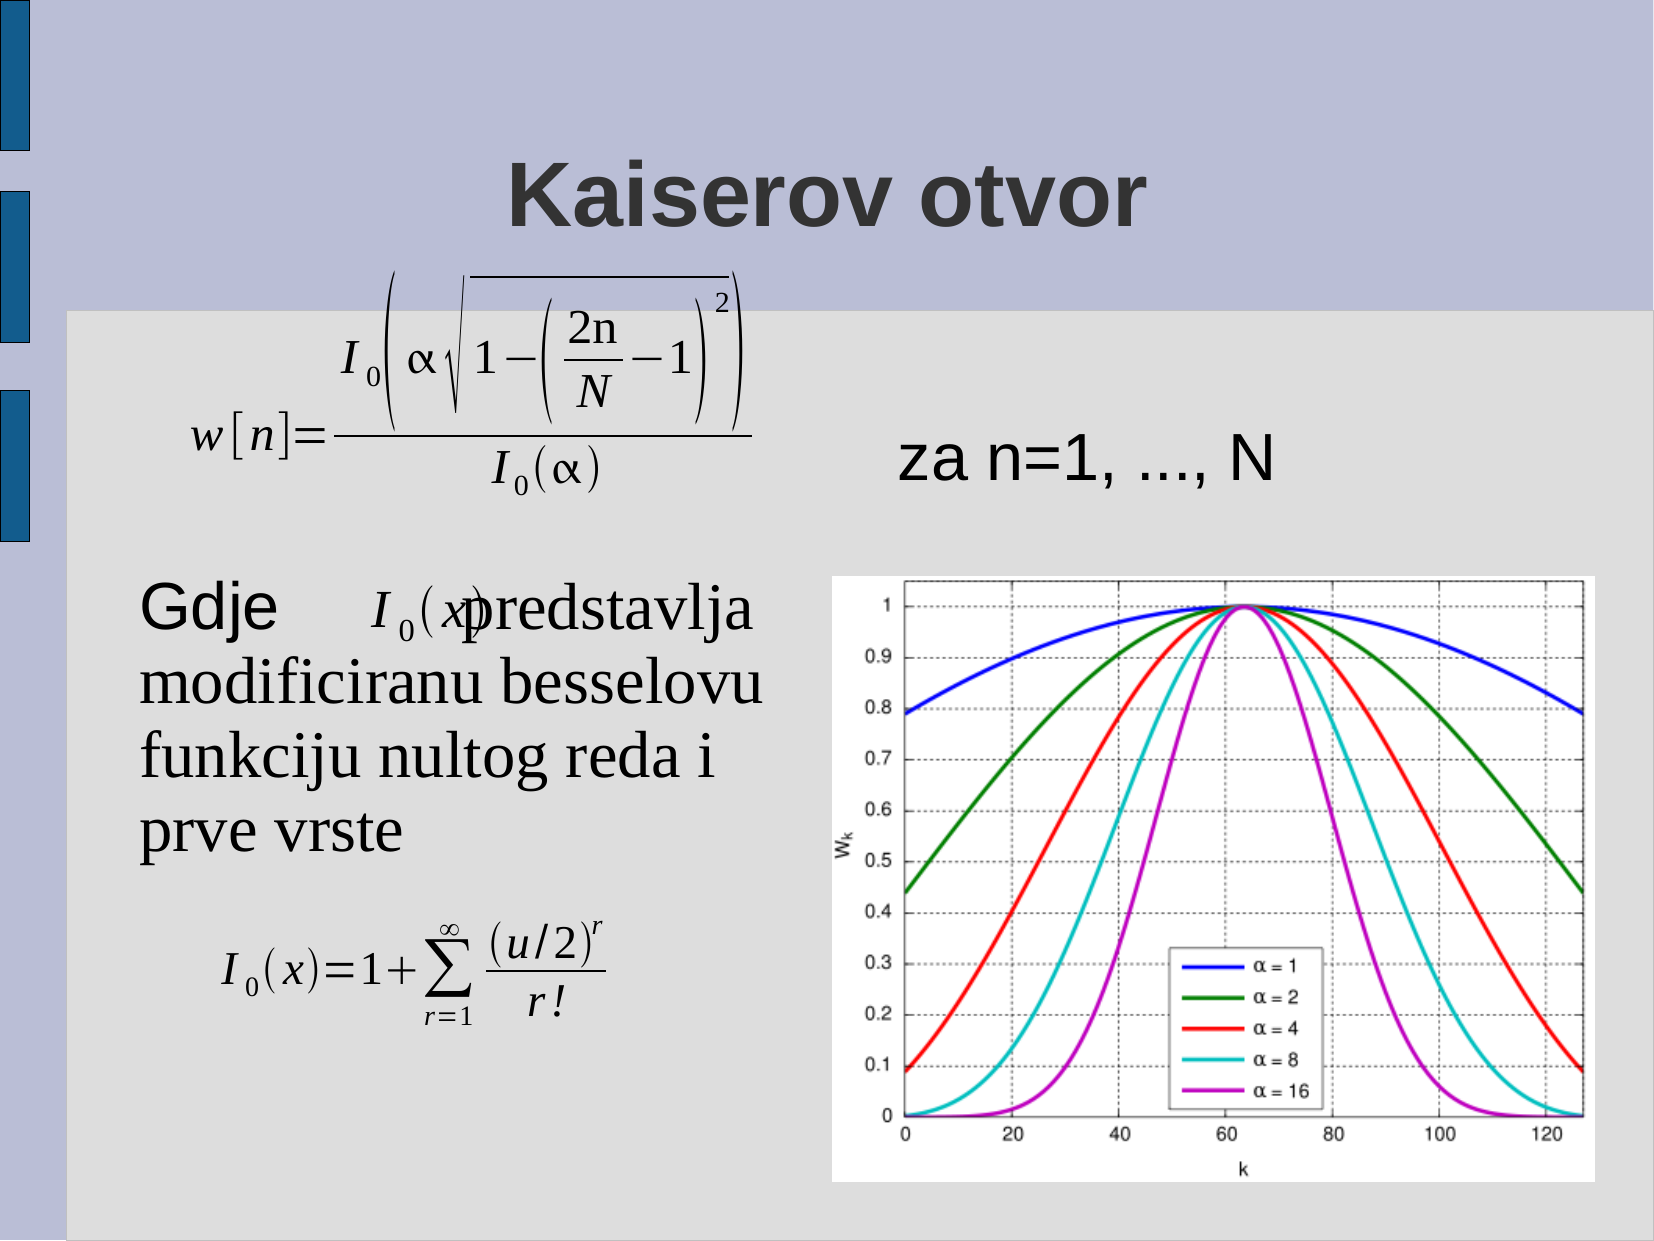

# Kaiserov otvor
 za n=1, ..., N
Gdje predstavlja
modificiranu besselovu
funkciju nultog reda i
prve vrste